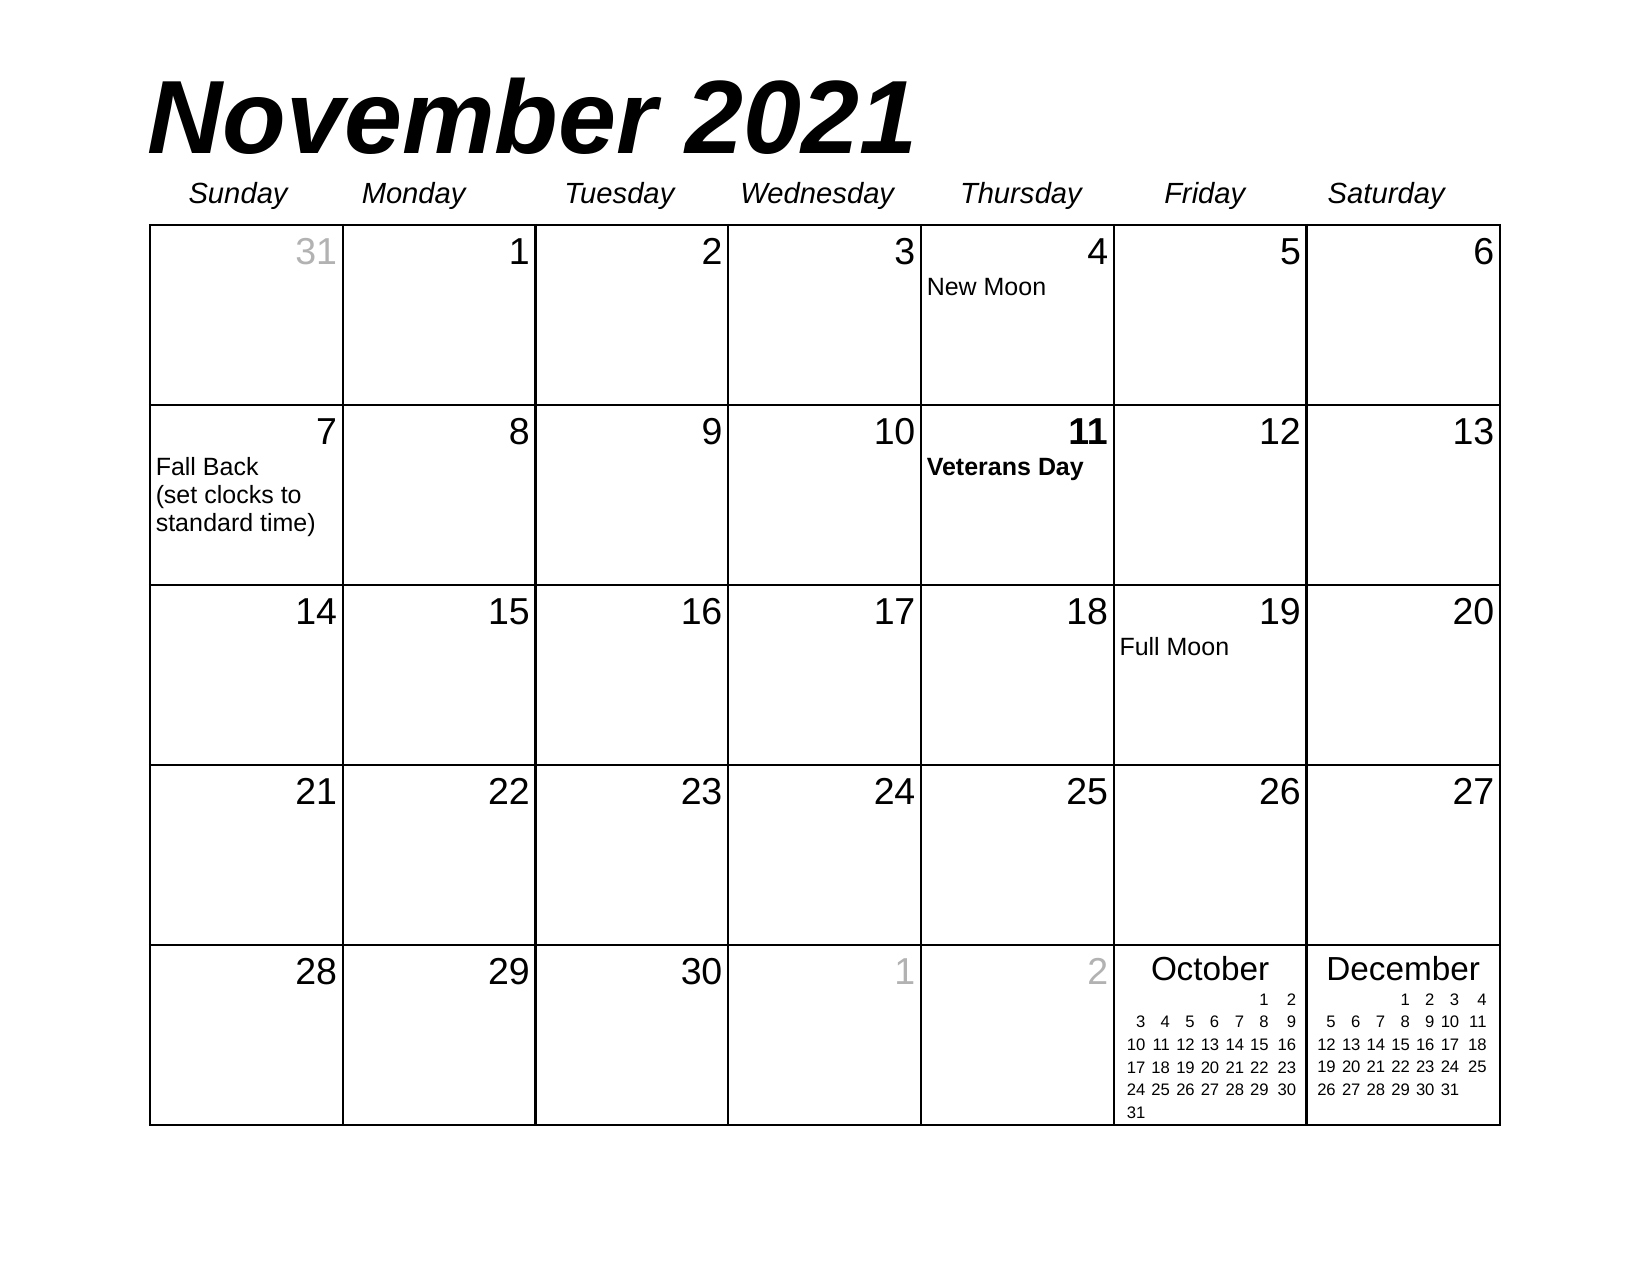

November 2021
Sunday Monday Tuesday Wednesday Thursday Friday Saturday
| 31 | 1 | 2 | 3 | 4 New Moon | 5 | 6 |
| --- | --- | --- | --- | --- | --- | --- |
| 7 Fall Back (set clocks to standard time) | 8 | 9 | 10 | 11 Veterans Day | 12 | 13 |
| 14 | 15 | 16 | 17 | 18 | 19 Full Moon | 20 |
| 21 | 22 | 23 | 24 | 25 | 26 | 27 |
| 28 | 29 | 30 | 1 | 2 | October | December |
| | | | | | 1 | 2 |
| --- | --- | --- | --- | --- | --- | --- |
| 3 | 4 | 5 | 6 | 7 | 8 | 9 |
| 10 | 11 | 12 | 13 | 14 | 15 | 16 |
| 17 | 18 | 19 | 20 | 21 | 22 | 23 |
| 24 | 25 | 26 | 27 | 28 | 29 | 30 |
| 31 | | | | | | |
| | | | 1 | 2 | 3 | 4 |
| --- | --- | --- | --- | --- | --- | --- |
| 5 | 6 | 7 | 8 | 9 | 10 | 11 |
| 12 | 13 | 14 | 15 | 16 | 17 | 18 |
| 19 | 20 | 21 | 22 | 23 | 24 | 25 |
| 26 | 27 | 28 | 29 | 30 | 31 | |
| | | | | | | |